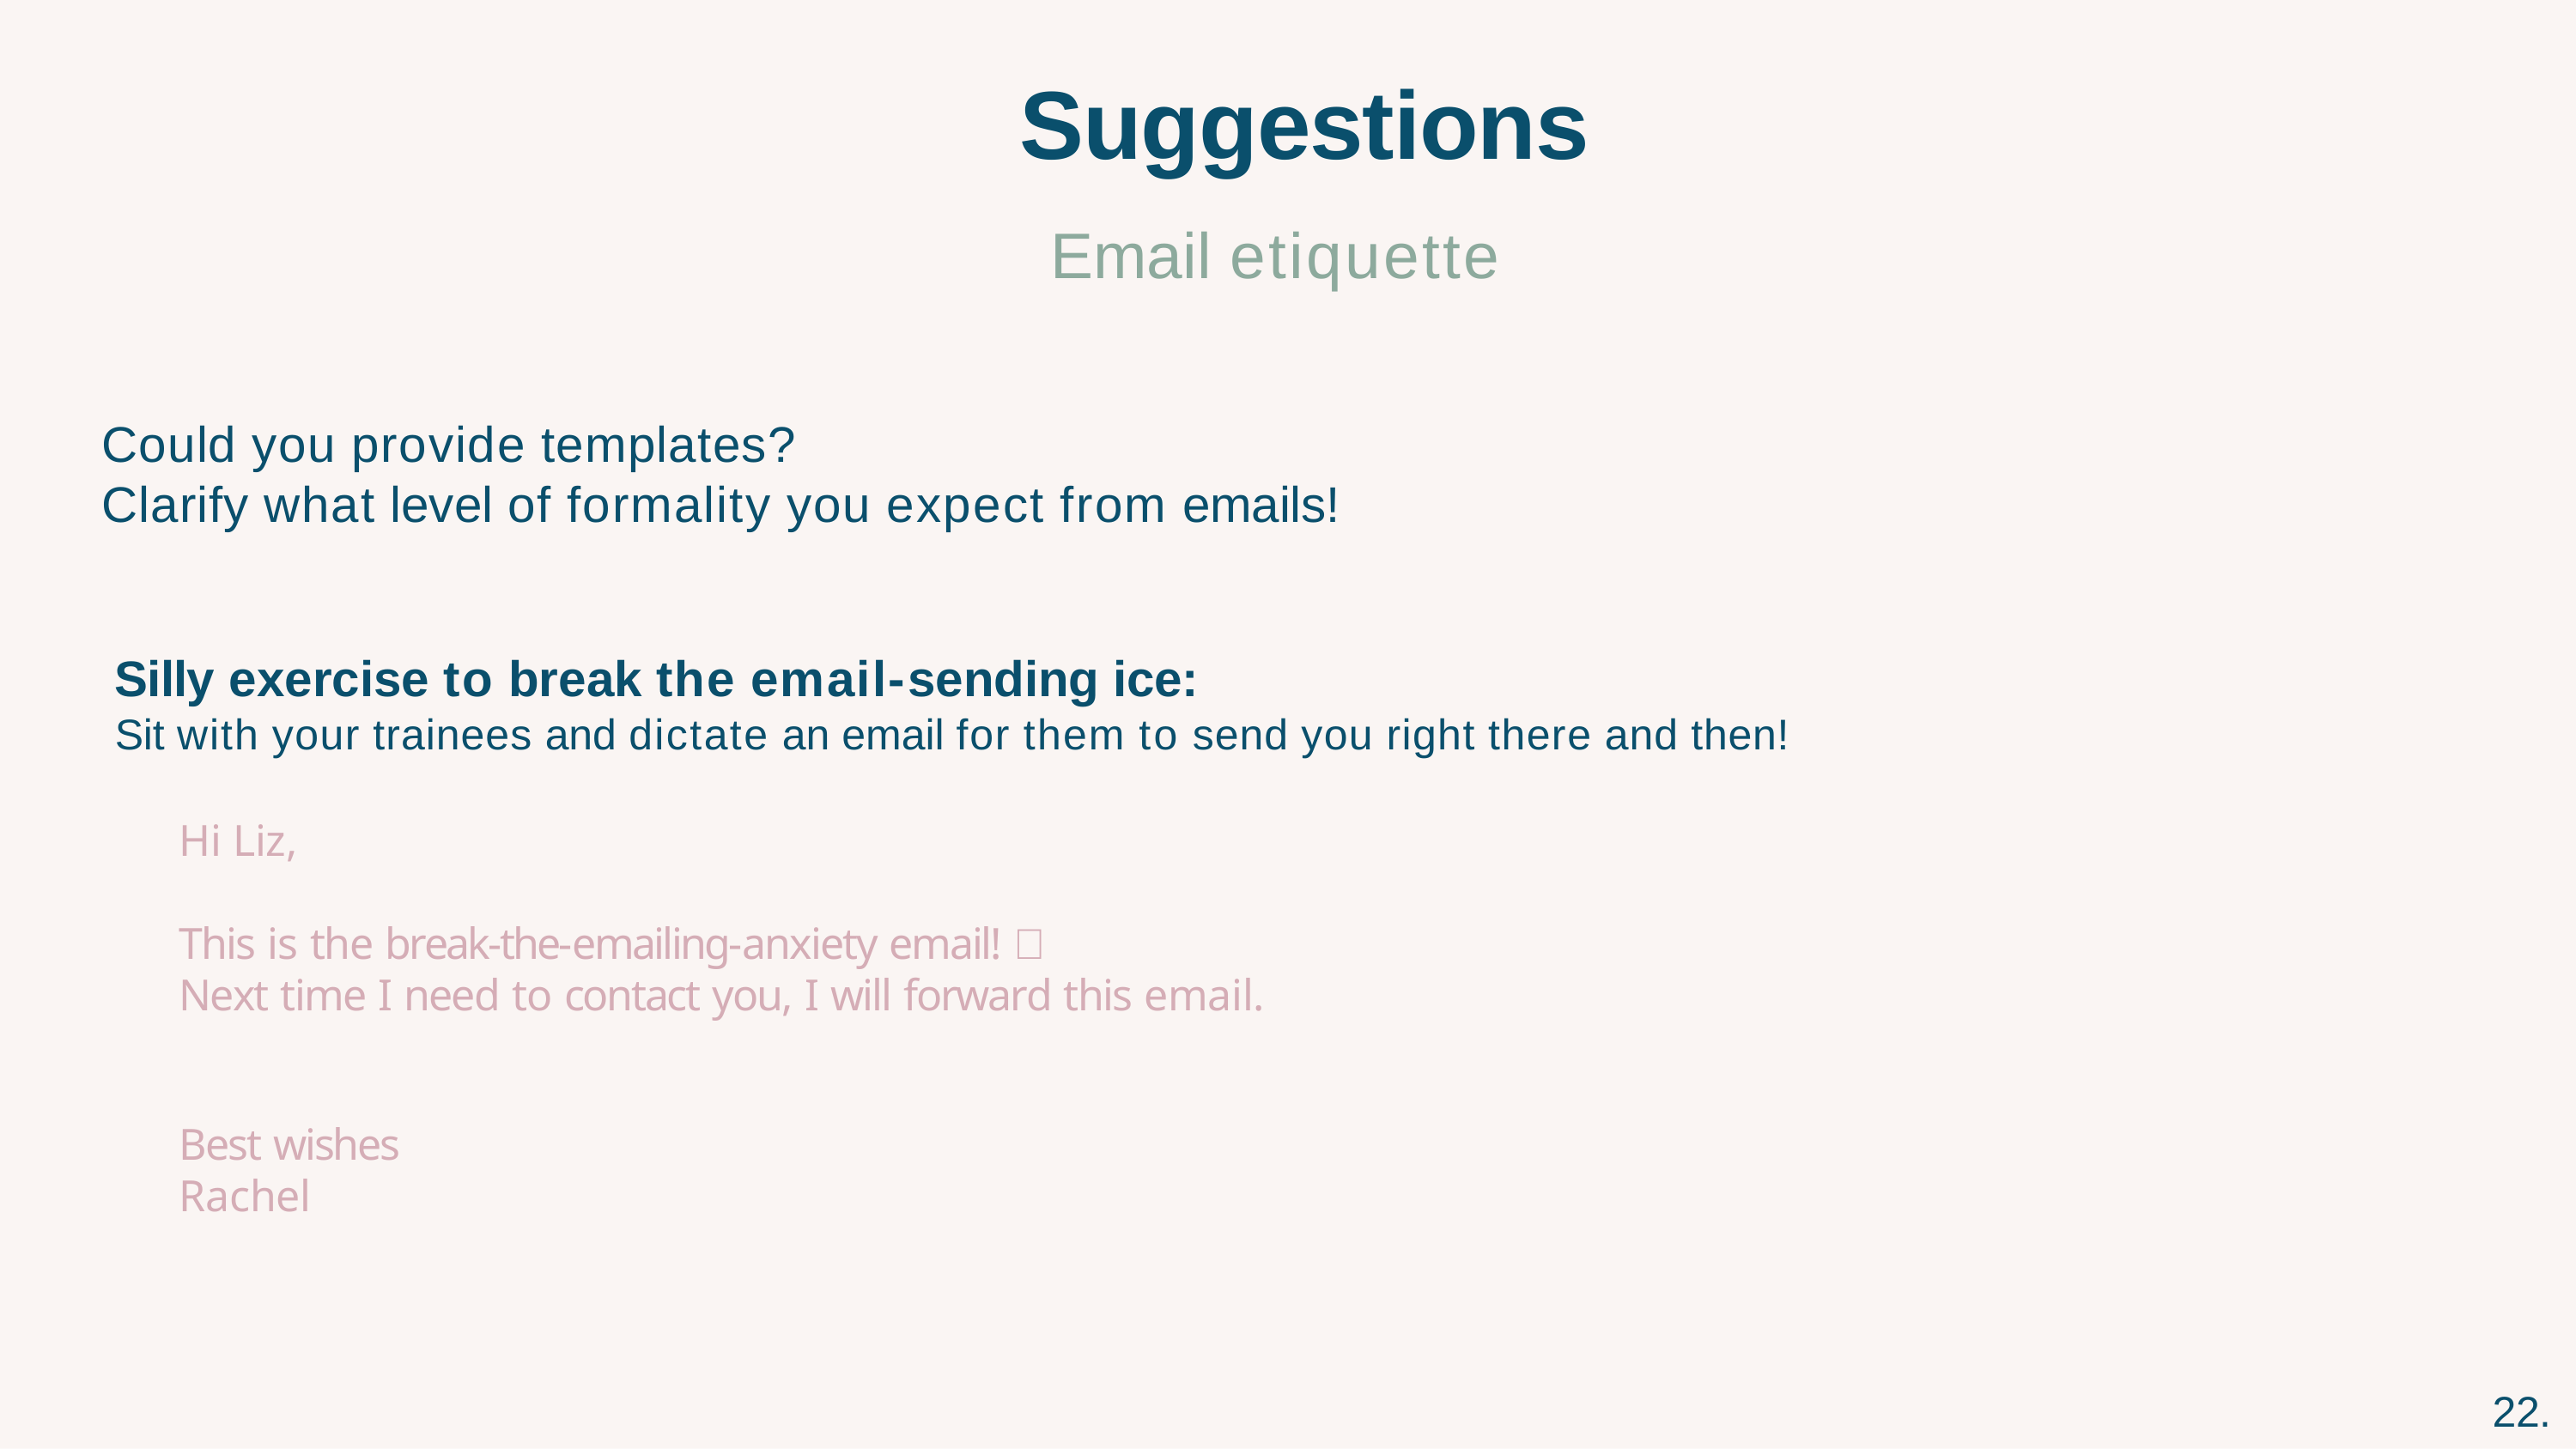

# Suggestions
Email etiquette
Could you provide templates?
Clarify what level of formality you expect from emails!
Silly exercise to break the email-sending ice:
Sit with your trainees and dictate an email for them to send you right there and then!
Hi Liz,
This is the break-the-emailing-anxiety email! 
Next time I need to contact you, I will forward this email.
Best wishes Rachel
22.